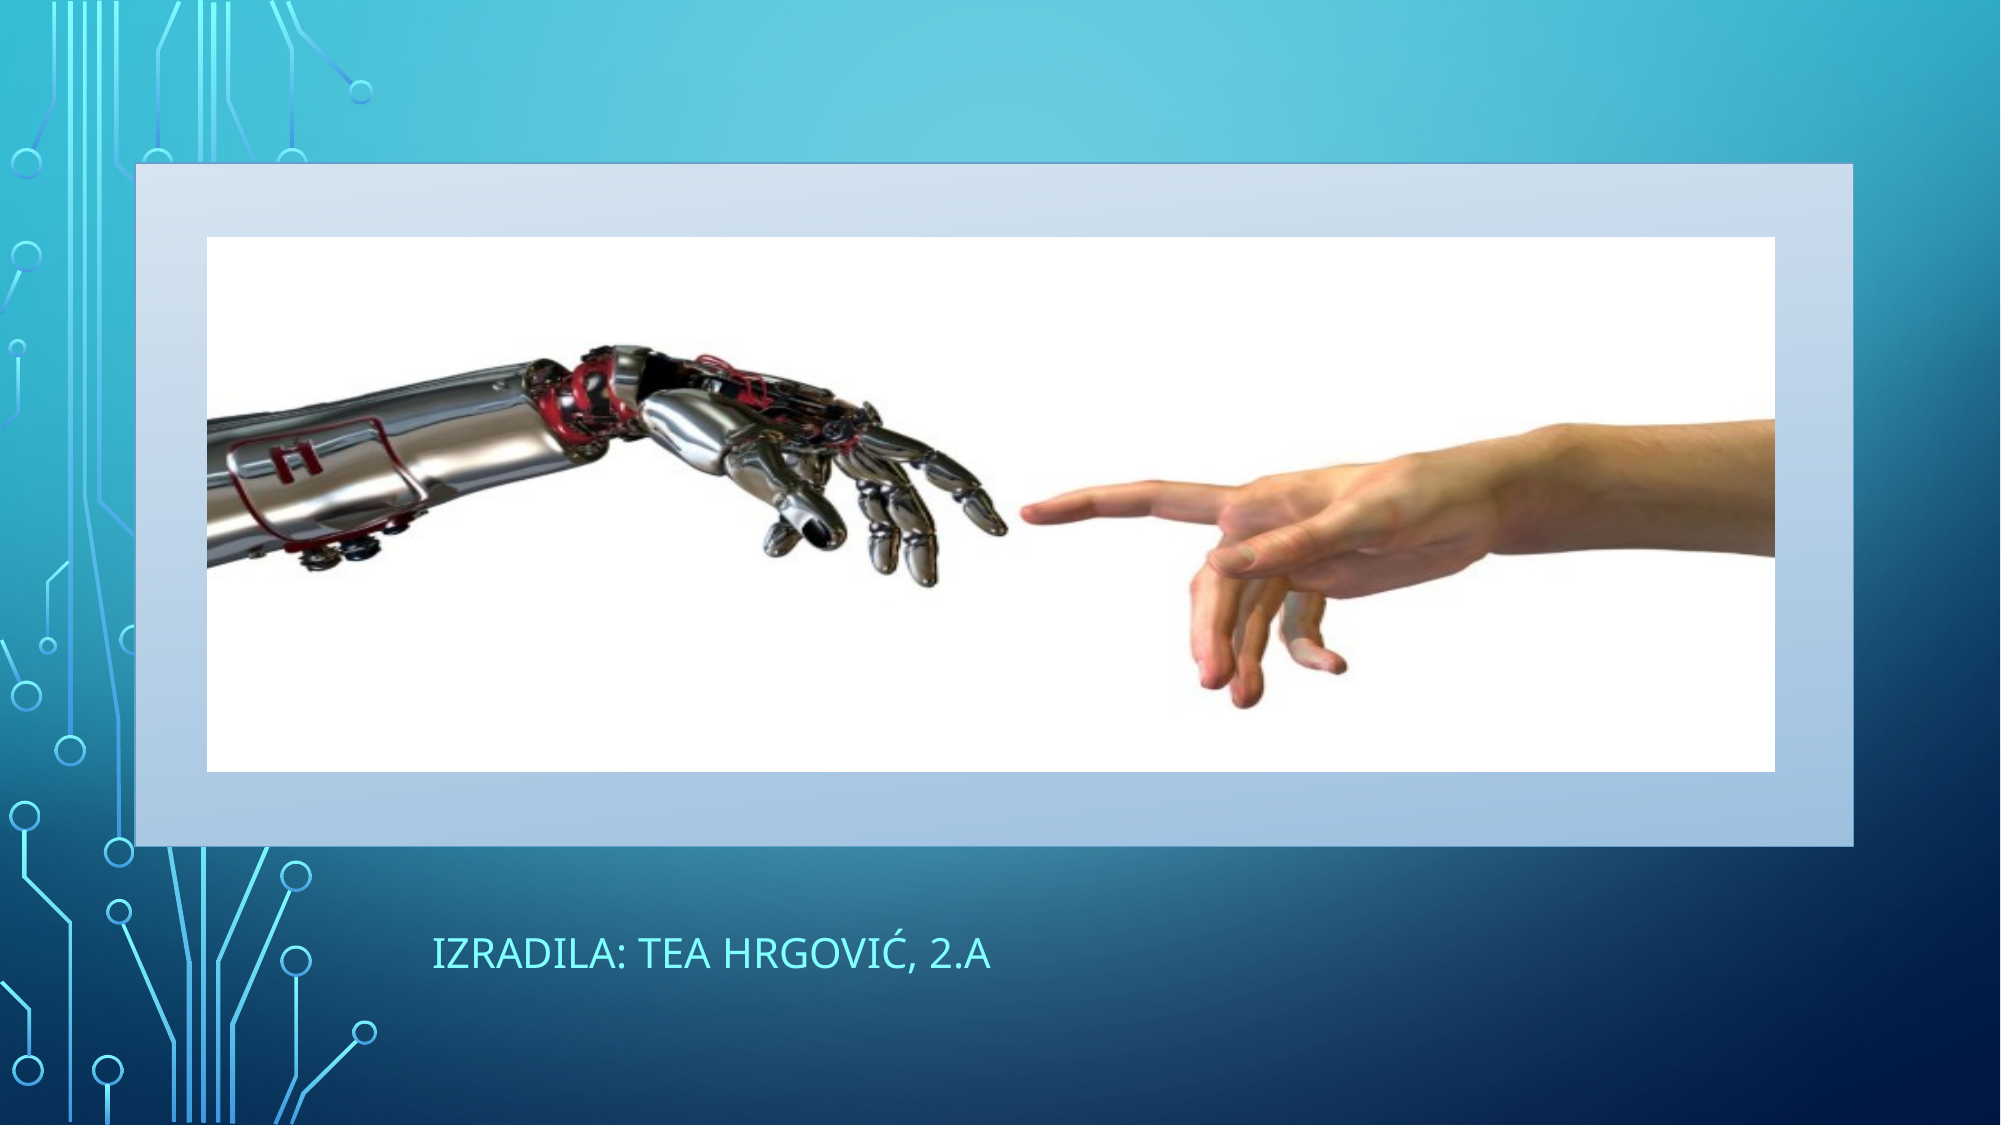

# RAZVOJ I PRIMJENA UMJETNE INTELIGENCIJE, EKSPERNOG SUSTAVA I ROBOTIKE
iZradila: tea hrgović, 2.a